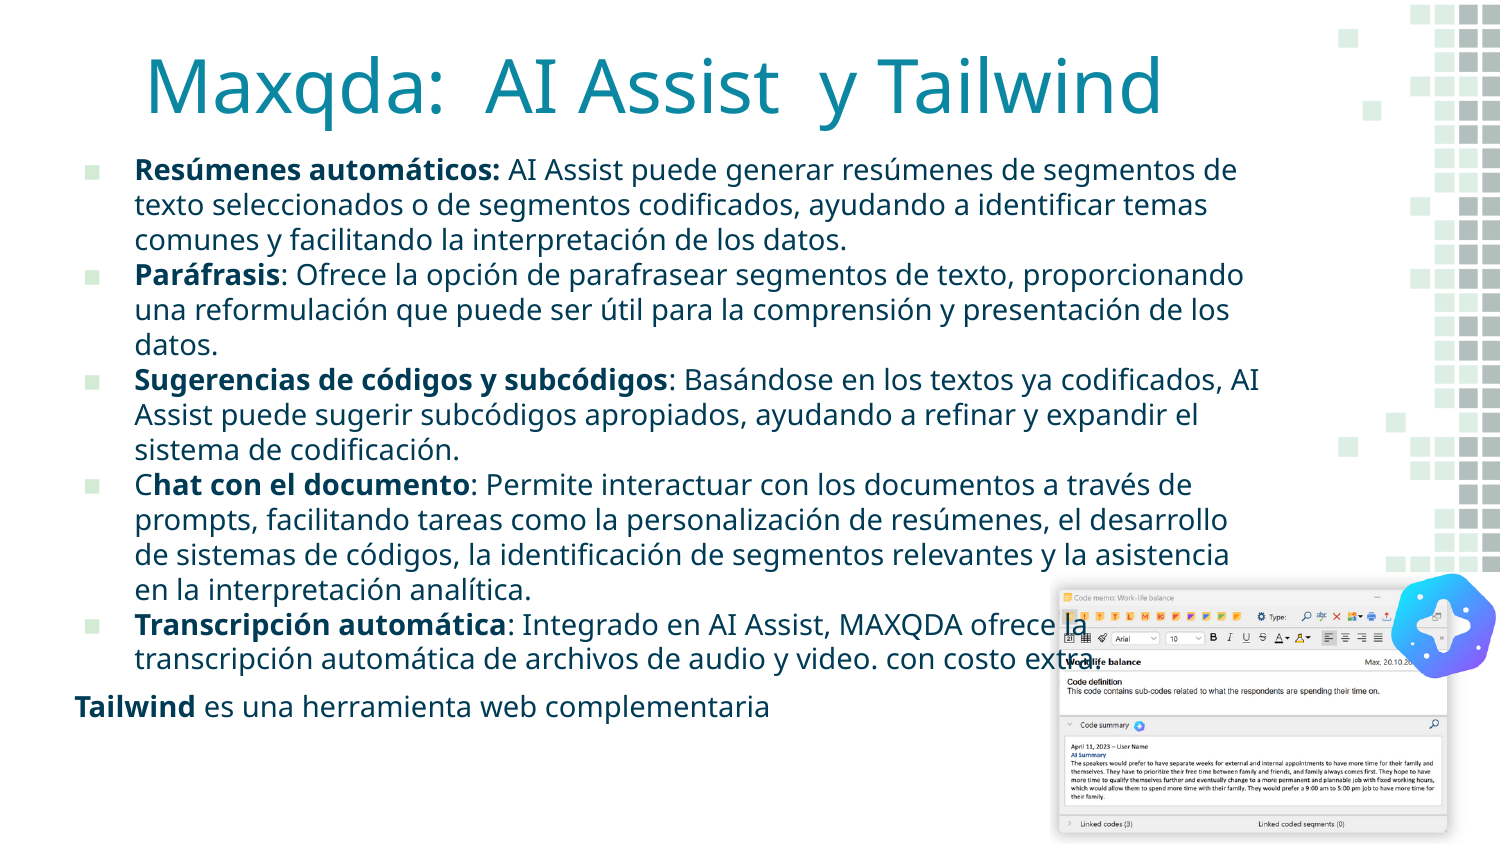

# Maxqda: AI Assist y Tailwind
Resúmenes automáticos: AI Assist puede generar resúmenes de segmentos de texto seleccionados o de segmentos codificados, ayudando a identificar temas comunes y facilitando la interpretación de los datos.
Paráfrasis: Ofrece la opción de parafrasear segmentos de texto, proporcionando una reformulación que puede ser útil para la comprensión y presentación de los datos.
Sugerencias de códigos y subcódigos: Basándose en los textos ya codificados, AI Assist puede sugerir subcódigos apropiados, ayudando a refinar y expandir el sistema de codificación.
Chat con el documento: Permite interactuar con los documentos a través de prompts, facilitando tareas como la personalización de resúmenes, el desarrollo de sistemas de códigos, la identificación de segmentos relevantes y la asistencia en la interpretación analítica.
Transcripción automática: Integrado en AI Assist, MAXQDA ofrece la transcripción automática de archivos de audio y video. con costo extra.
 Tailwind es una herramienta web complementaria